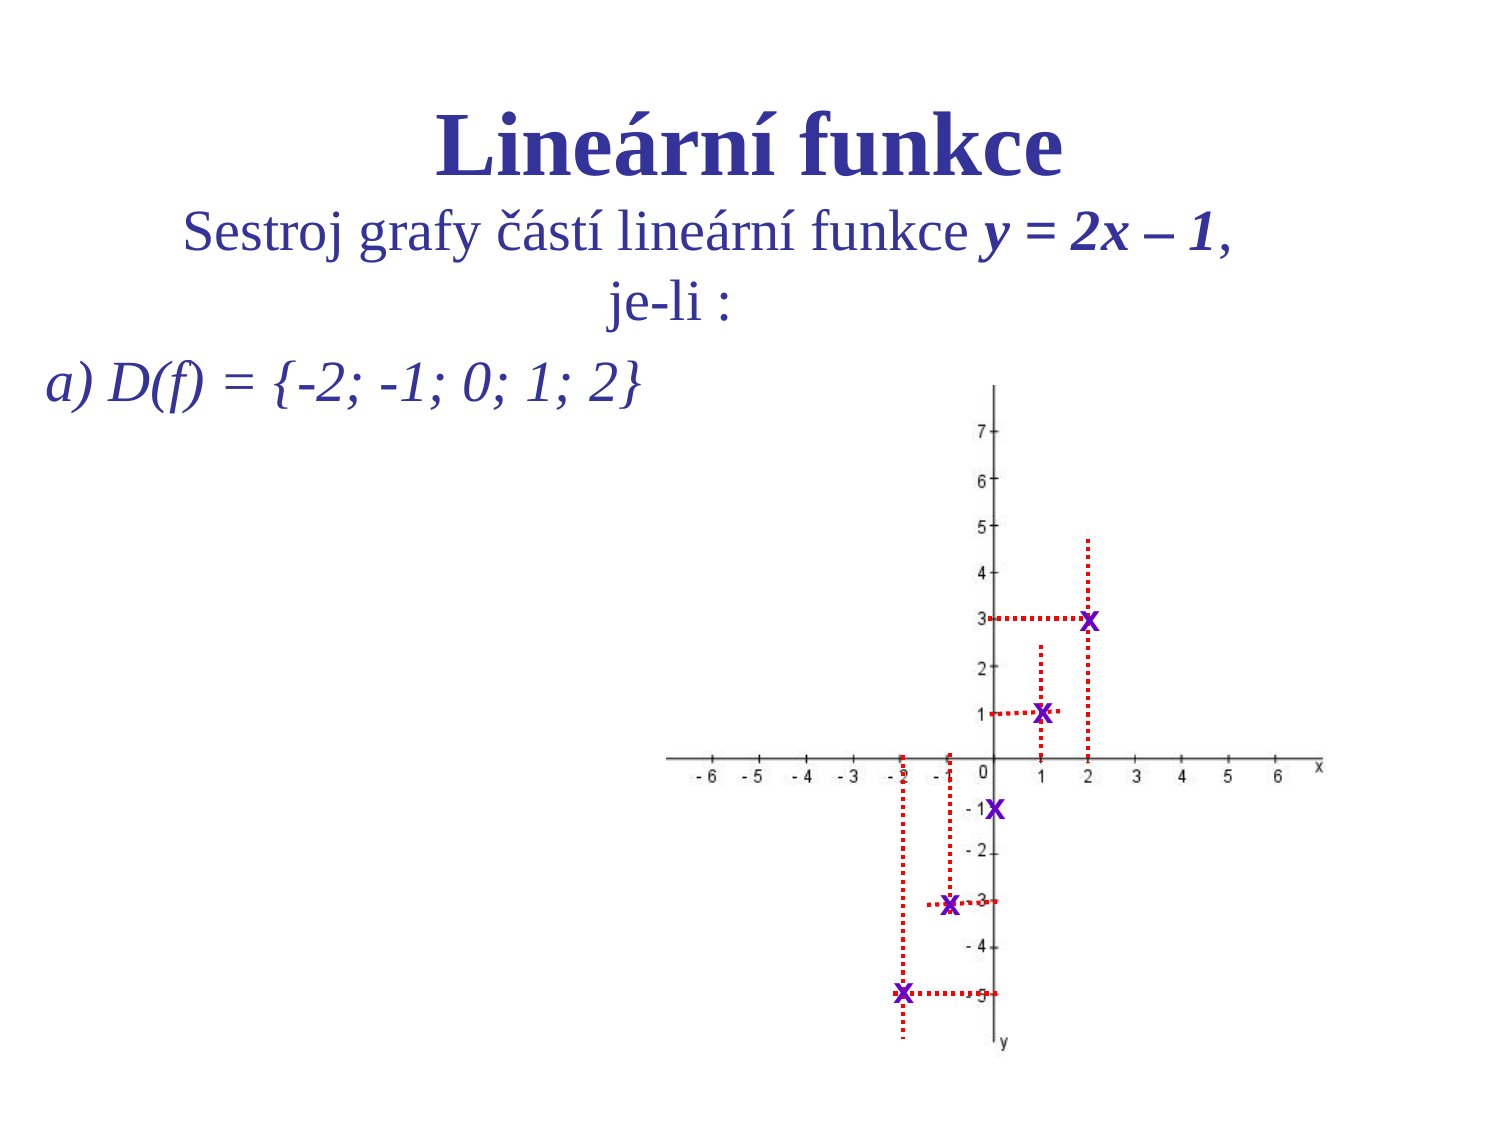

Lineární funkce
Sestroj grafy částí lineární funkce y = 2x – 1, je-li :
a) D(f) = {-2; -1; 0; 1; 2}
x
x
x
x
x